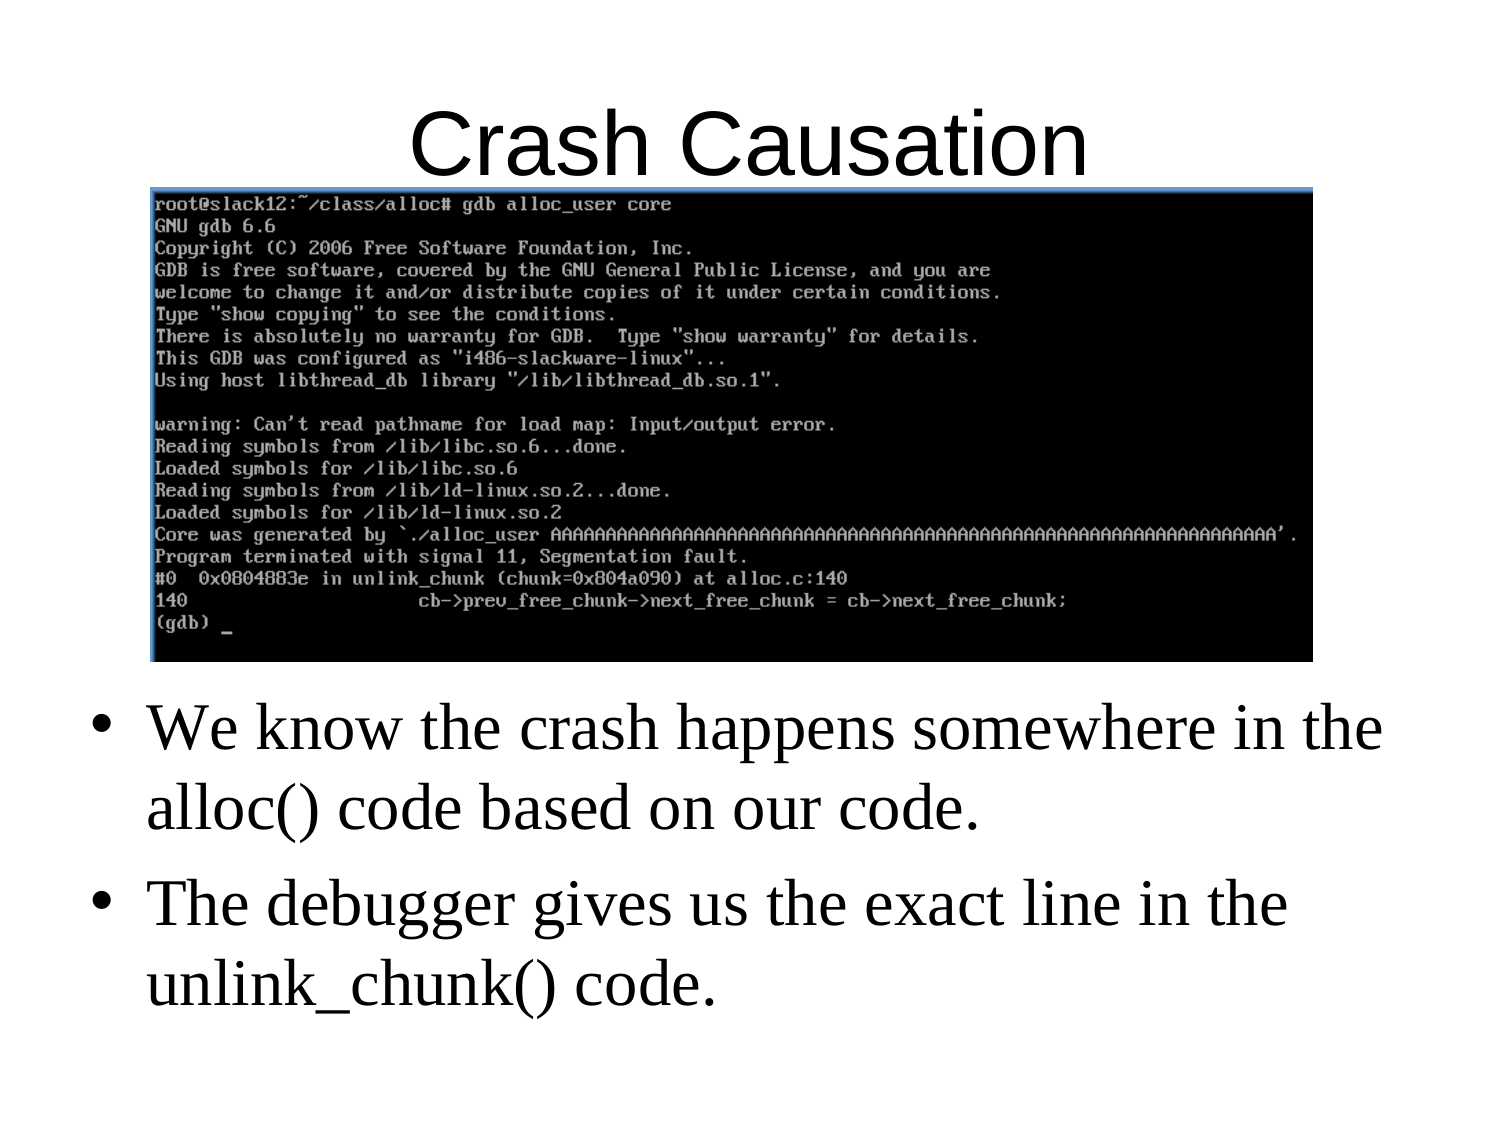

# Crash Causation
We know the crash happens somewhere in the alloc() code based on our code.
The debugger gives us the exact line in the unlink_chunk() code.